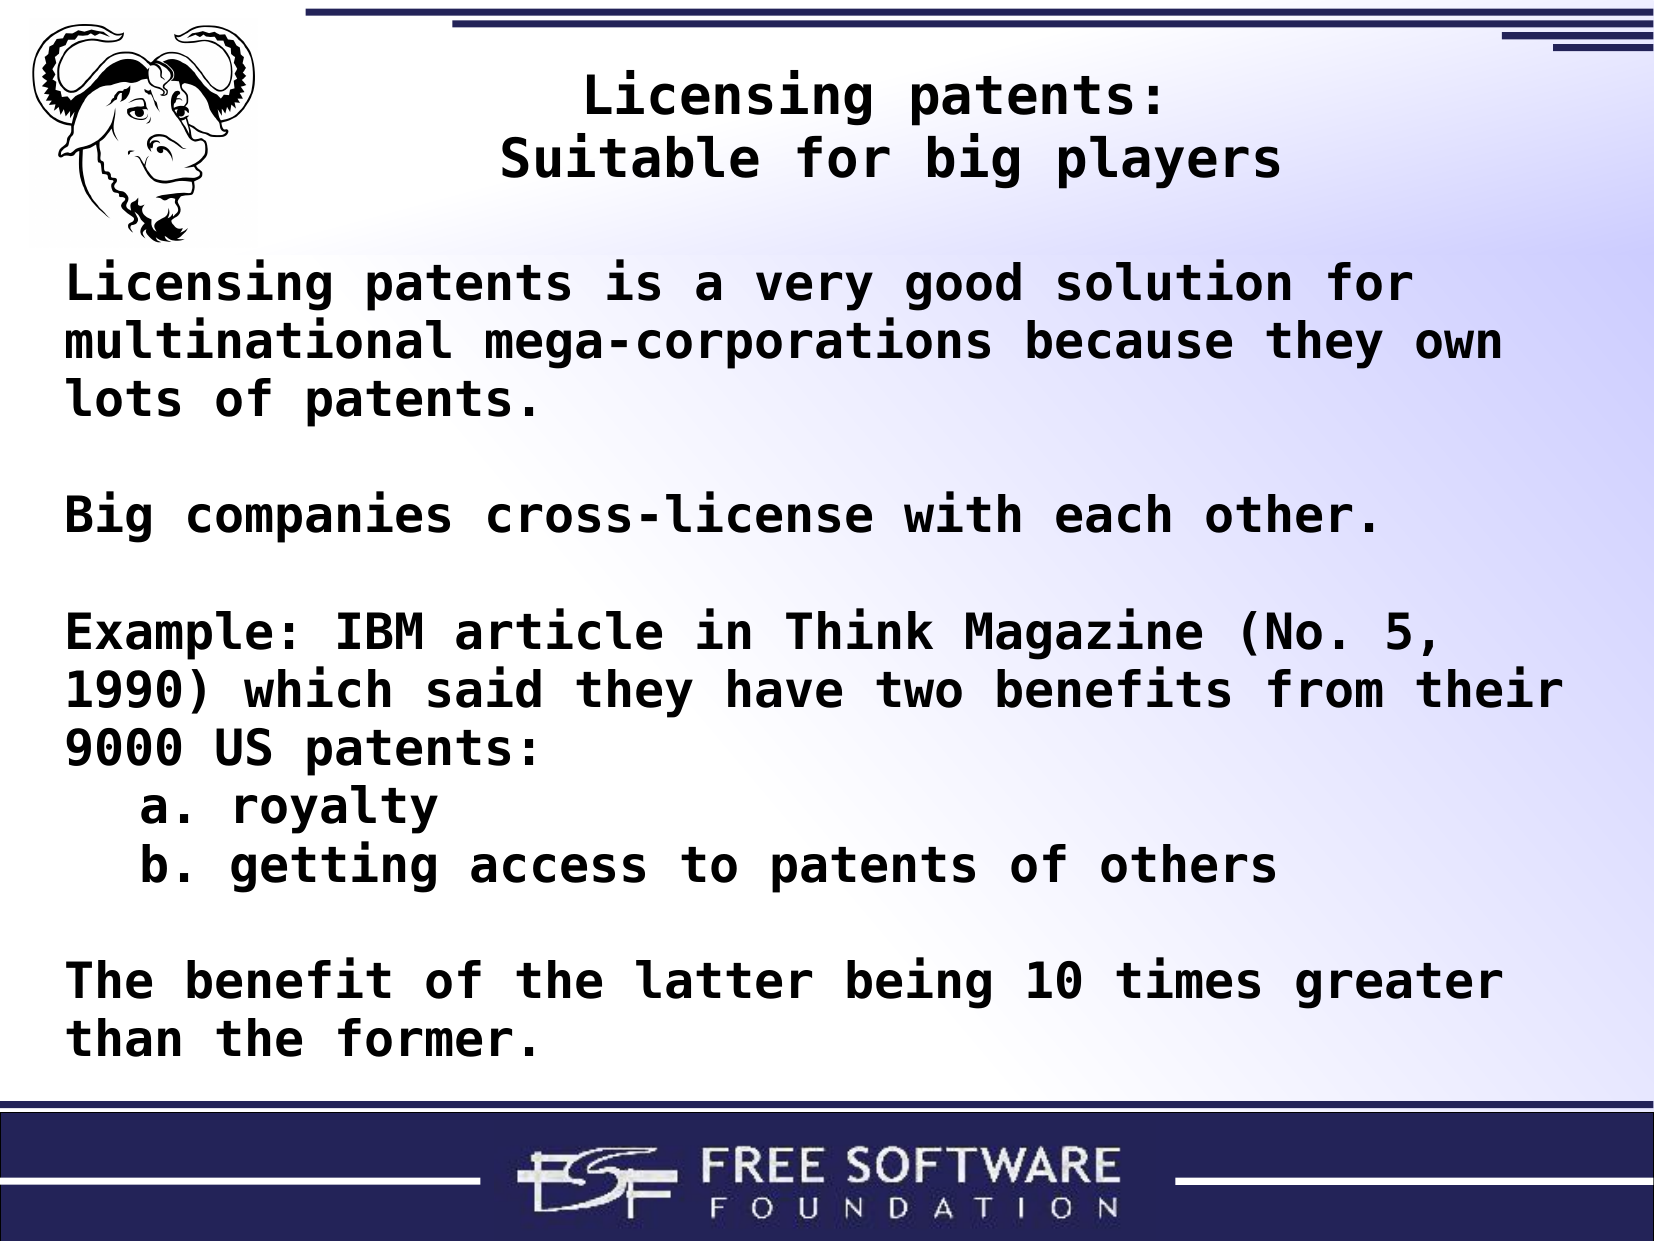

Licensing patents:
Suitable for big players
Licensing patents is a very good solution for multinational mega-corporations because they own
lots of patents.
Big companies cross-license with each other.
Example: IBM article in Think Magazine (No. 5, 1990) which said they have two benefits from their 9000 US patents:
	a. royalty
	b. getting access to patents of others
The benefit of the latter being 10 times greater than the former.